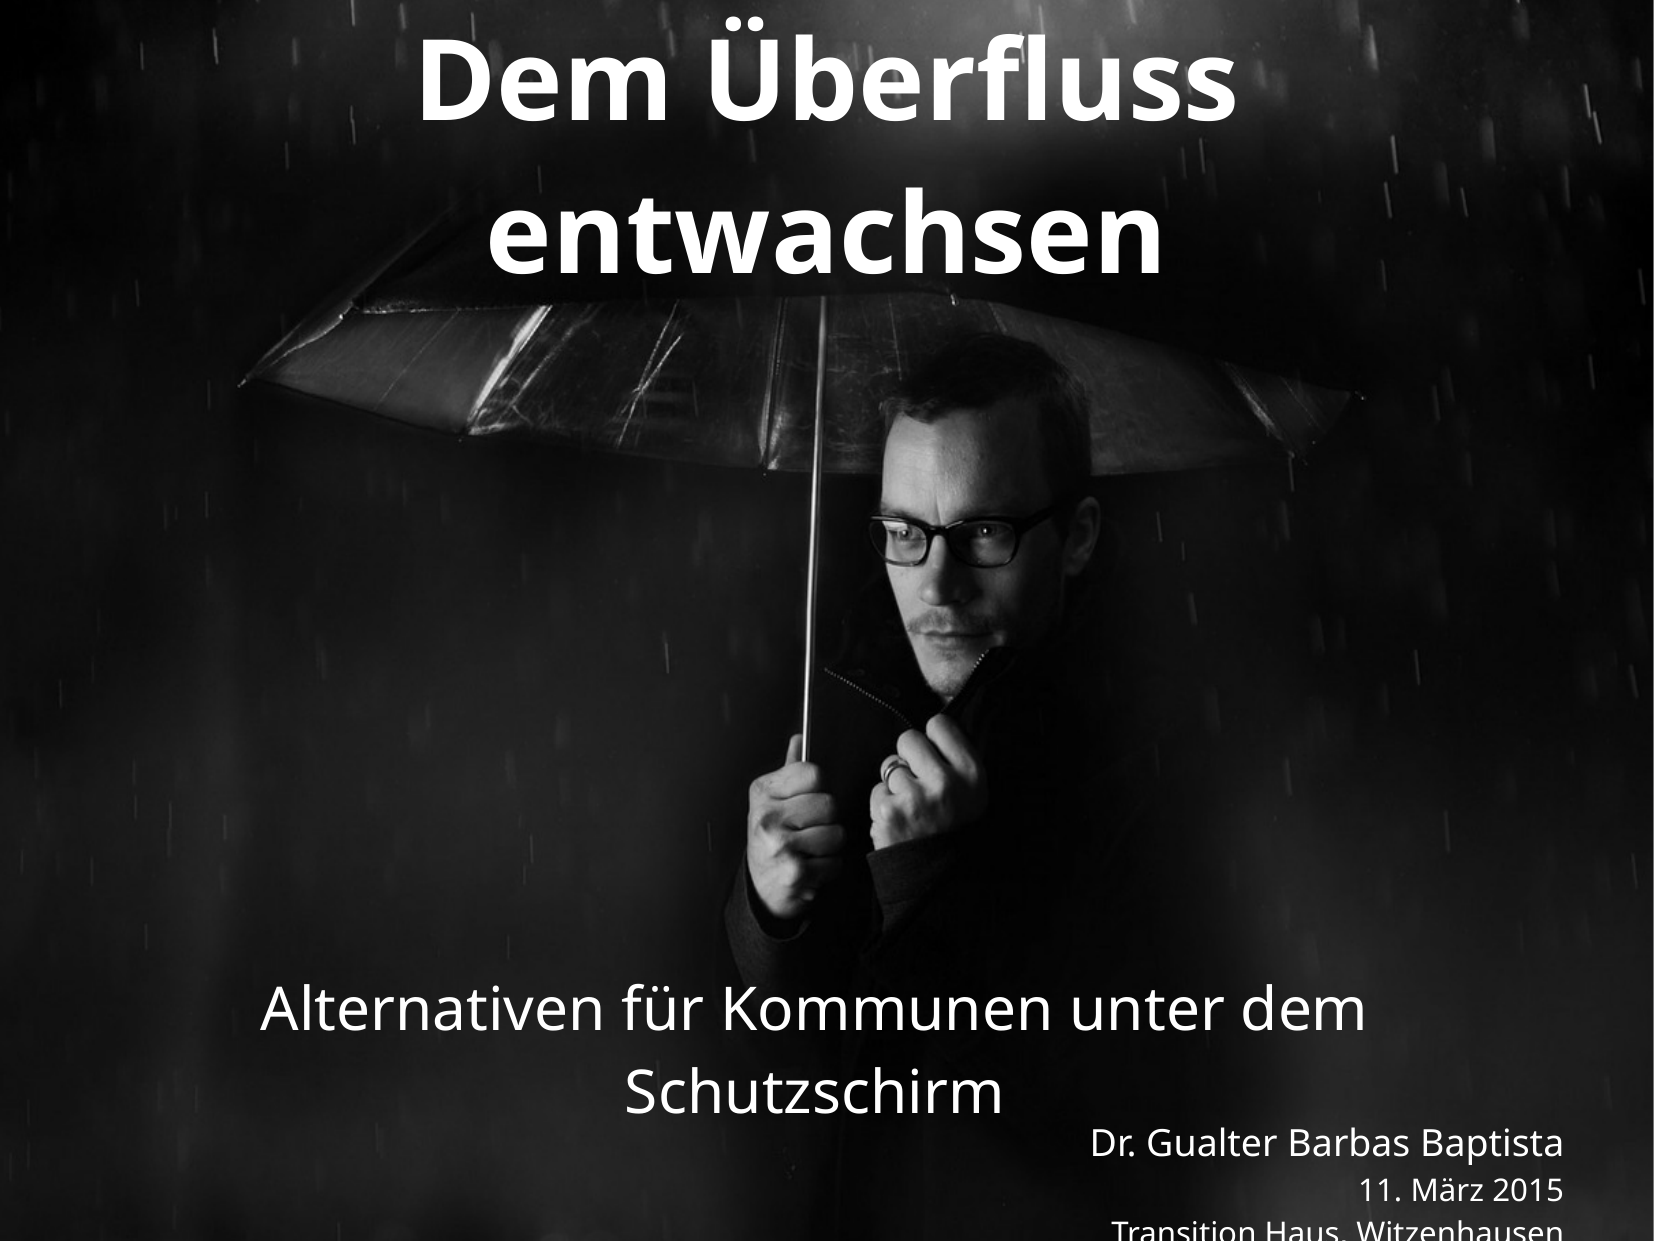

# Dem Überfluss entwachsen
Alternativen für Kommunen unter dem Schutzschirm
Dr. Gualter Barbas Baptista
11. März 2015
Transition Haus, Witzenhausen